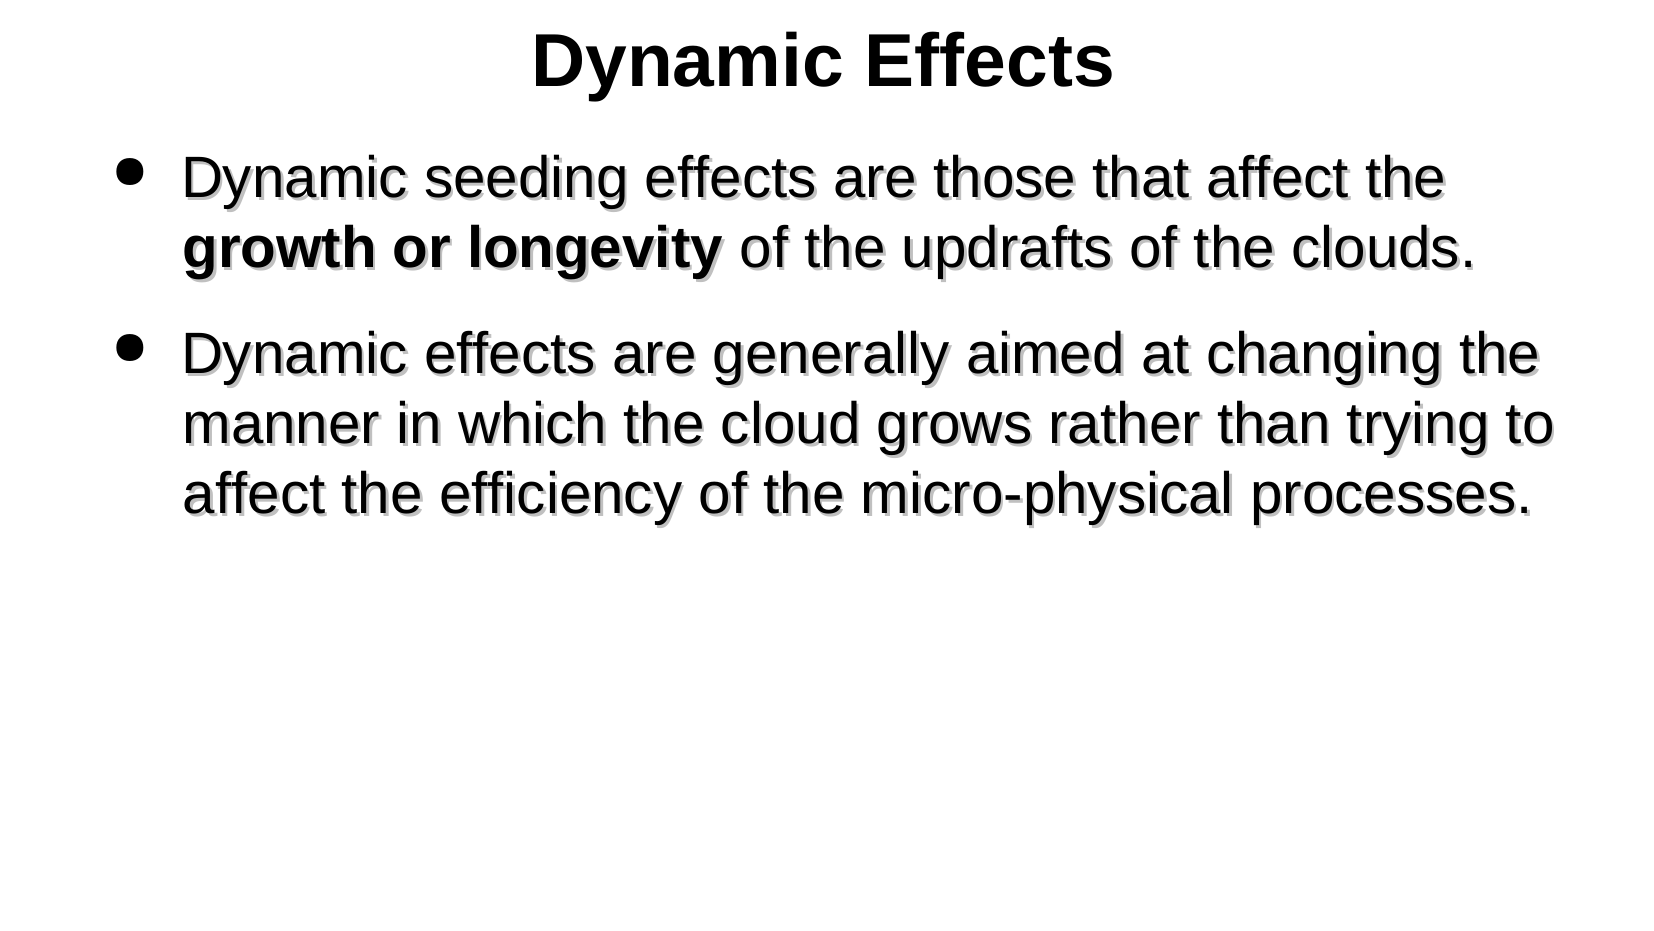

# Dynamic Effects
 Dynamic seeding effects are those that affect the growth or longevity of the updrafts of the clouds.
 Dynamic effects are generally aimed at changing the manner in which the cloud grows rather than trying to affect the efficiency of the micro-physical processes.